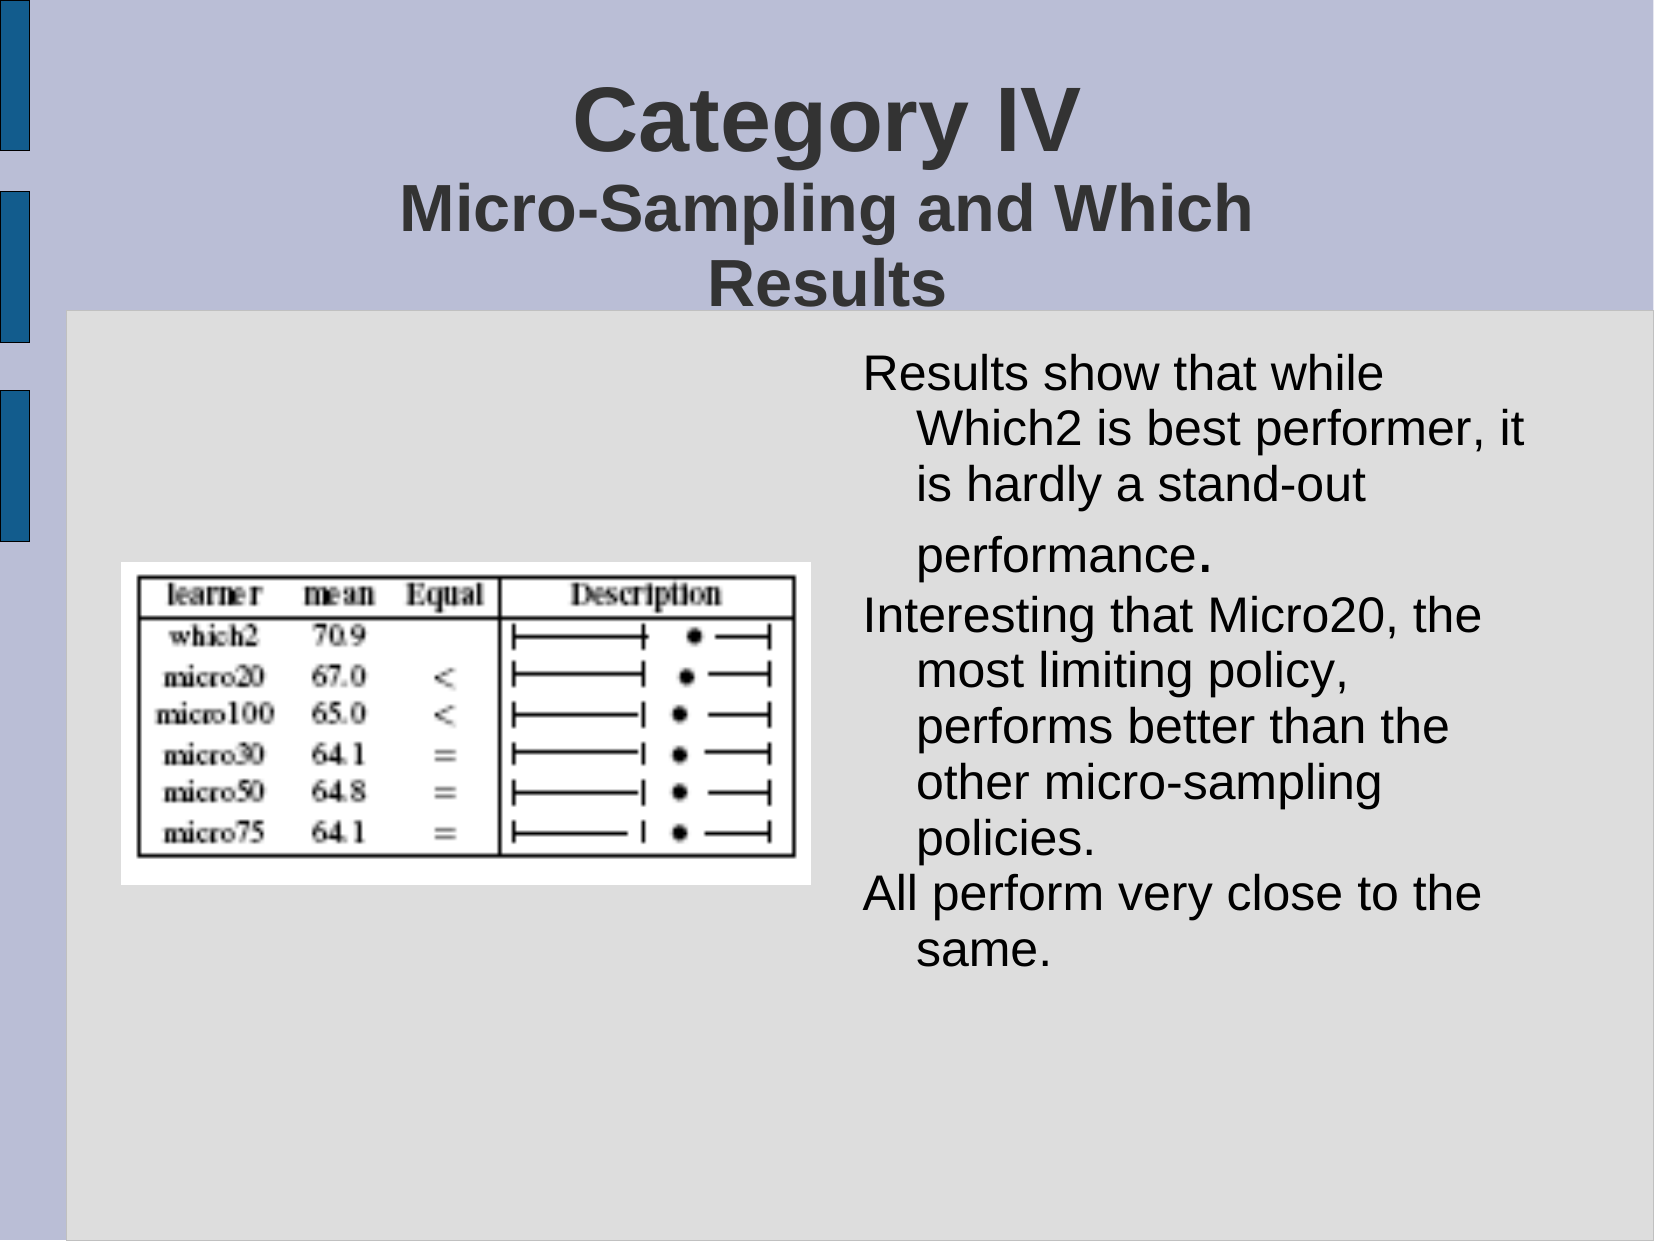

# Category IV Micro-Sampling and Which Results
Results show that while Which2 is best performer, it is hardly a stand-out performance.
Interesting that Micro20, the most limiting policy, performs better than the other micro-sampling policies.
All perform very close to the same.